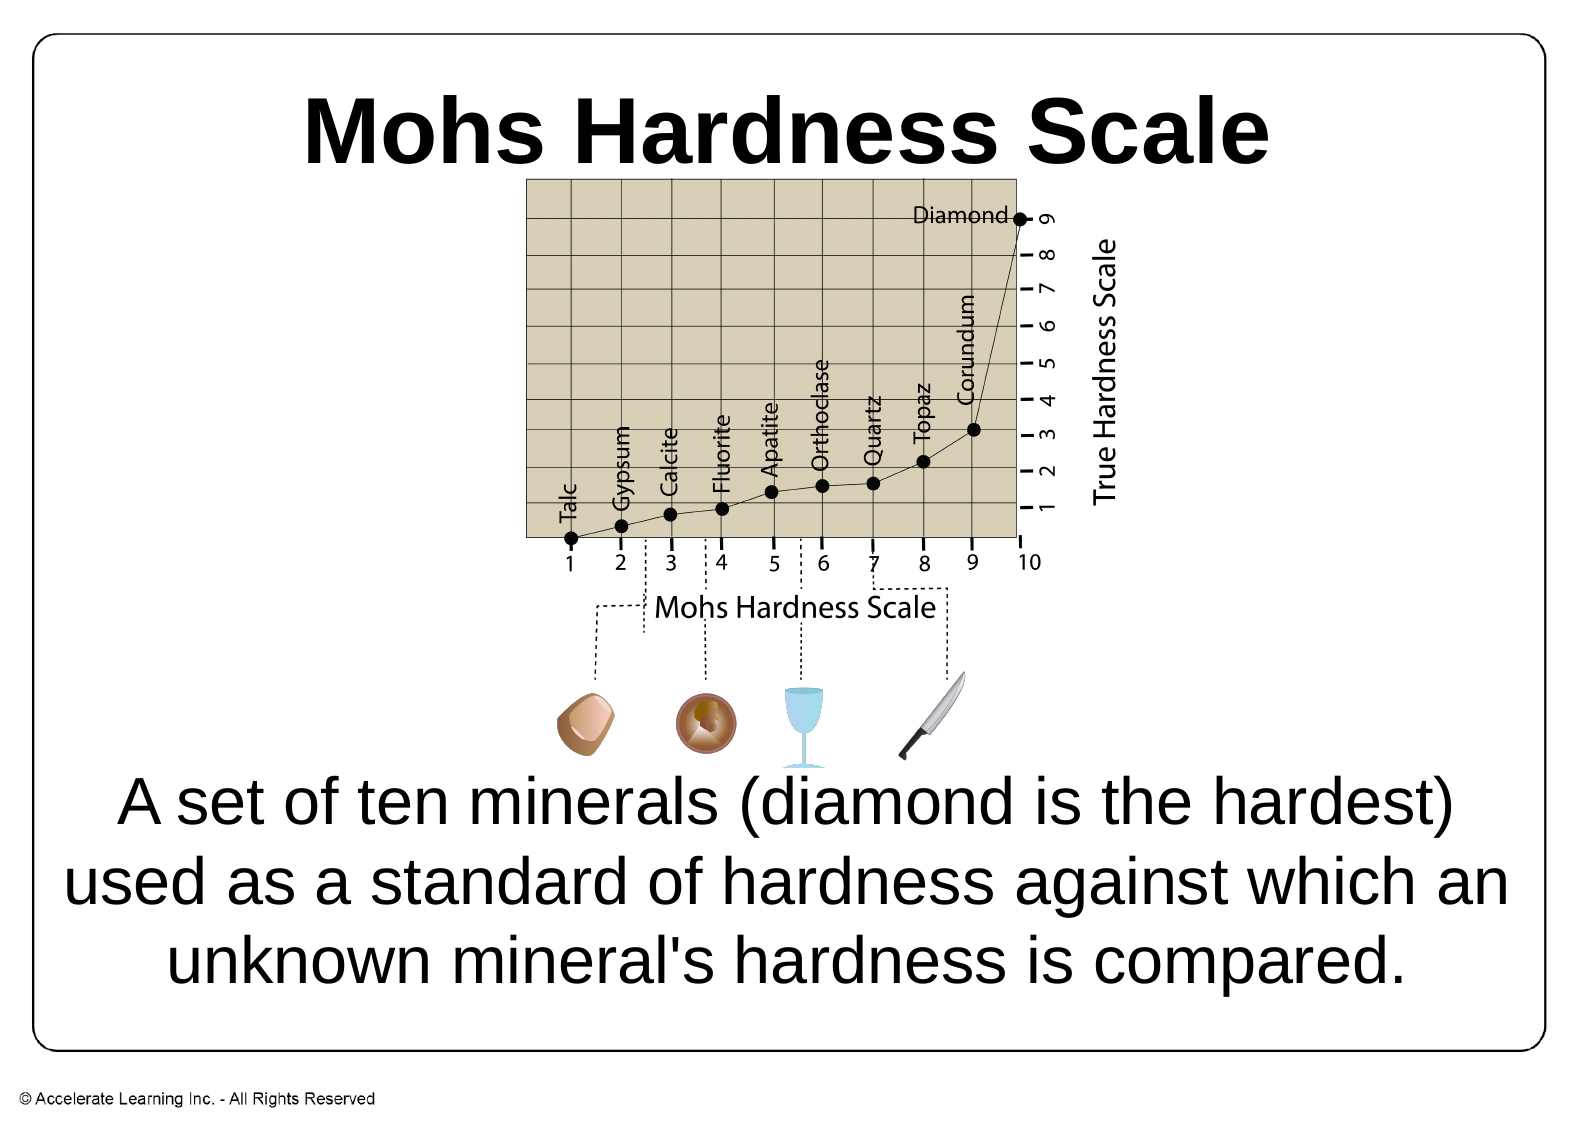

Mohs Hardness Scale
A set of ten minerals (diamond is the hardest) used as a standard of hardness against which an unknown mineral's hardness is compared.